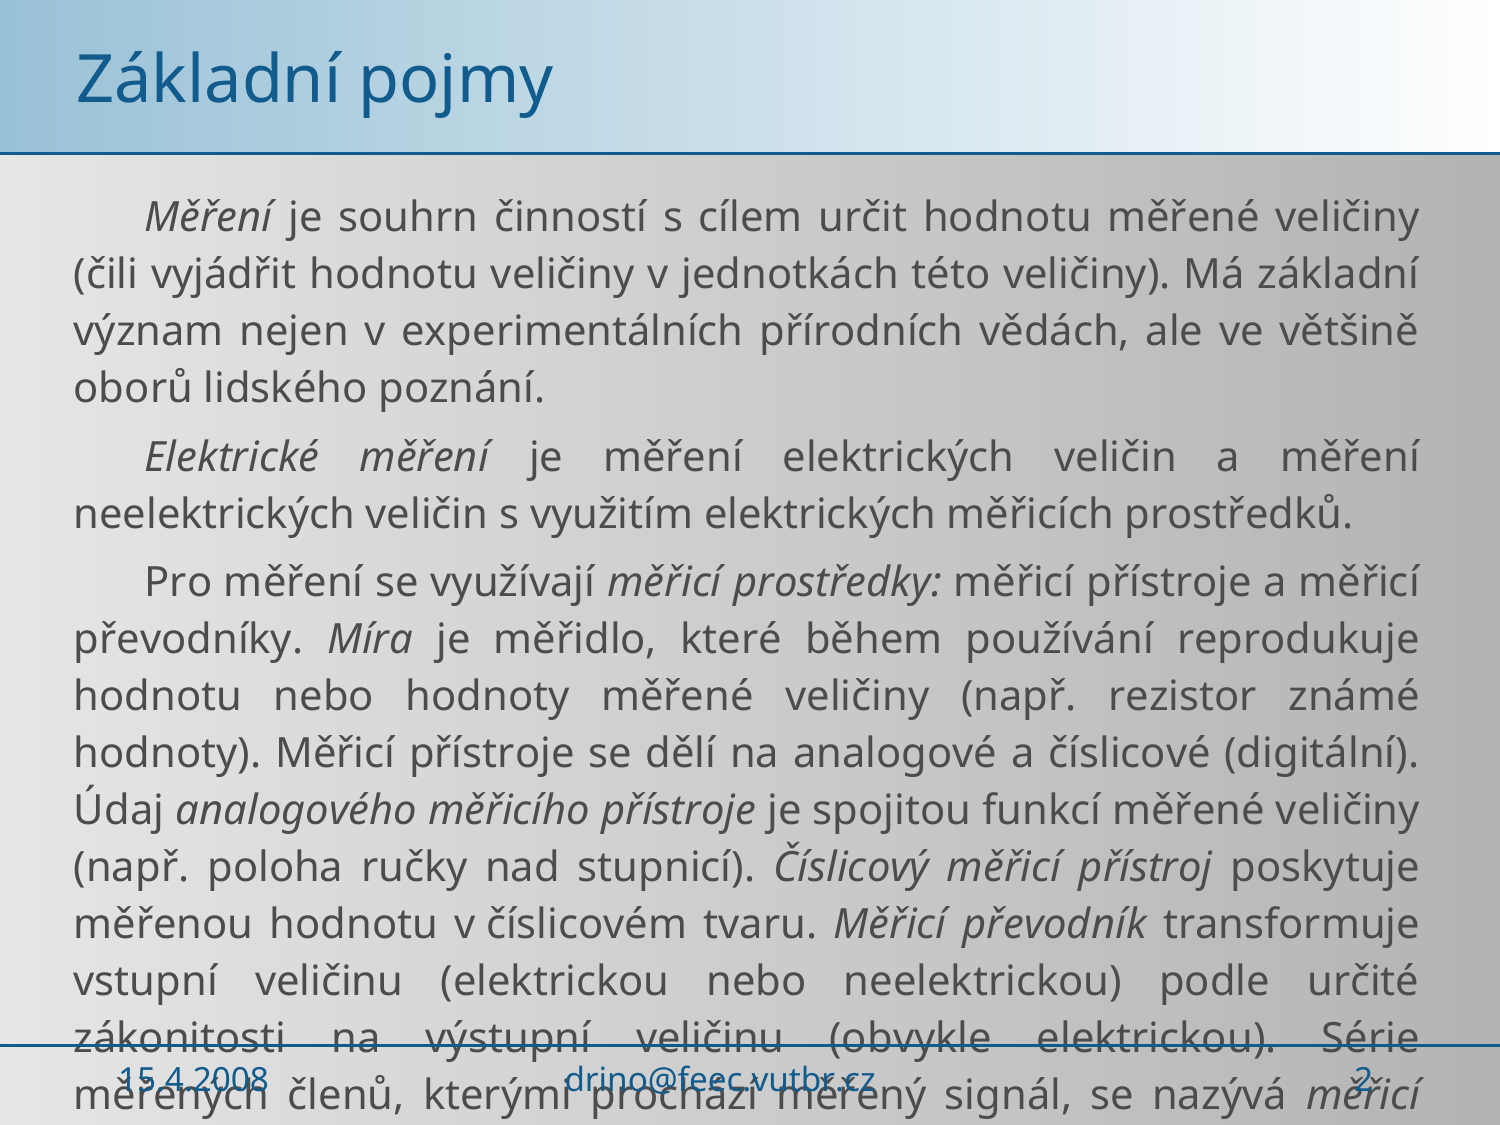

# Základní pojmy
Měření je souhrn činností s cílem určit hodnotu měřené veličiny (čili vyjádřit hodnotu veličiny v jednotkách této veličiny). Má základní význam nejen v experimentálních přírodních vědách, ale ve většině oborů lidského poznání.
Elektrické měření je měření elektrických veličin a měření neelektrických veličin s využitím elektrických měřicích prostředků.
Pro měření se využívají měřicí prostředky: měřicí přístroje a měřicí převodníky. Míra je měřidlo, které během používání reprodukuje hodnotu nebo hodnoty měřené veličiny (např. rezistor známé hodnoty). Měřicí přístroje se dělí na analogové a číslicové (digitální). Údaj analogového měřicího přístroje je spojitou funkcí měřené veličiny (např. poloha ručky nad stupnicí). Číslicový měřicí přístroj poskytuje měřenou hodnotu v číslicovém tvaru. Měřicí převodník transformuje vstupní veličinu (elektrickou nebo neelektrickou) podle určité zákonitosti na výstupní veličinu (obvykle elektrickou). Série měřených členů, kterými prochází měřený signál, se nazývá měřicí řetězec. První člen měřicího řetězce, na
15.4.2008
drino@feec.vutbr.cz